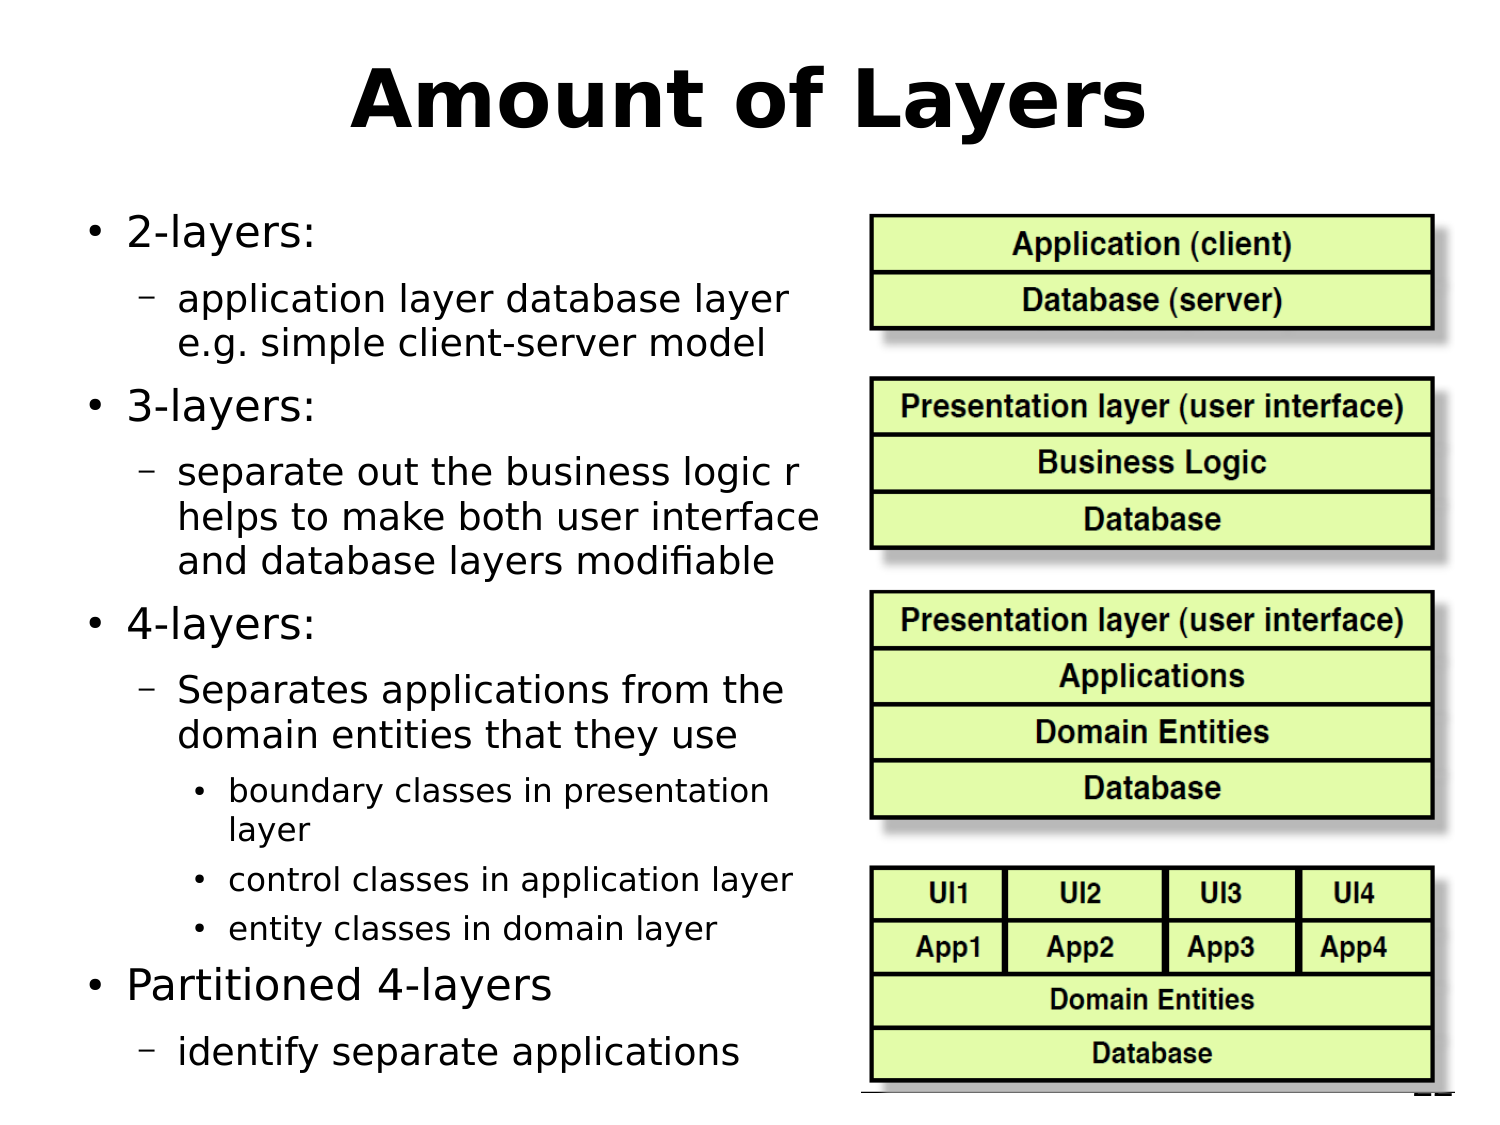

# Amount of Layers
2-layers:
application layer database layer e.g. simple client-server model
3-layers:
separate out the business logic r helps to make both user interface and database layers modifiable
4-layers:
Separates applications from the domain entities that they use
boundary classes in presentation layer
control classes in application layer
entity classes in domain layer
Partitioned 4-layers
identify separate applications